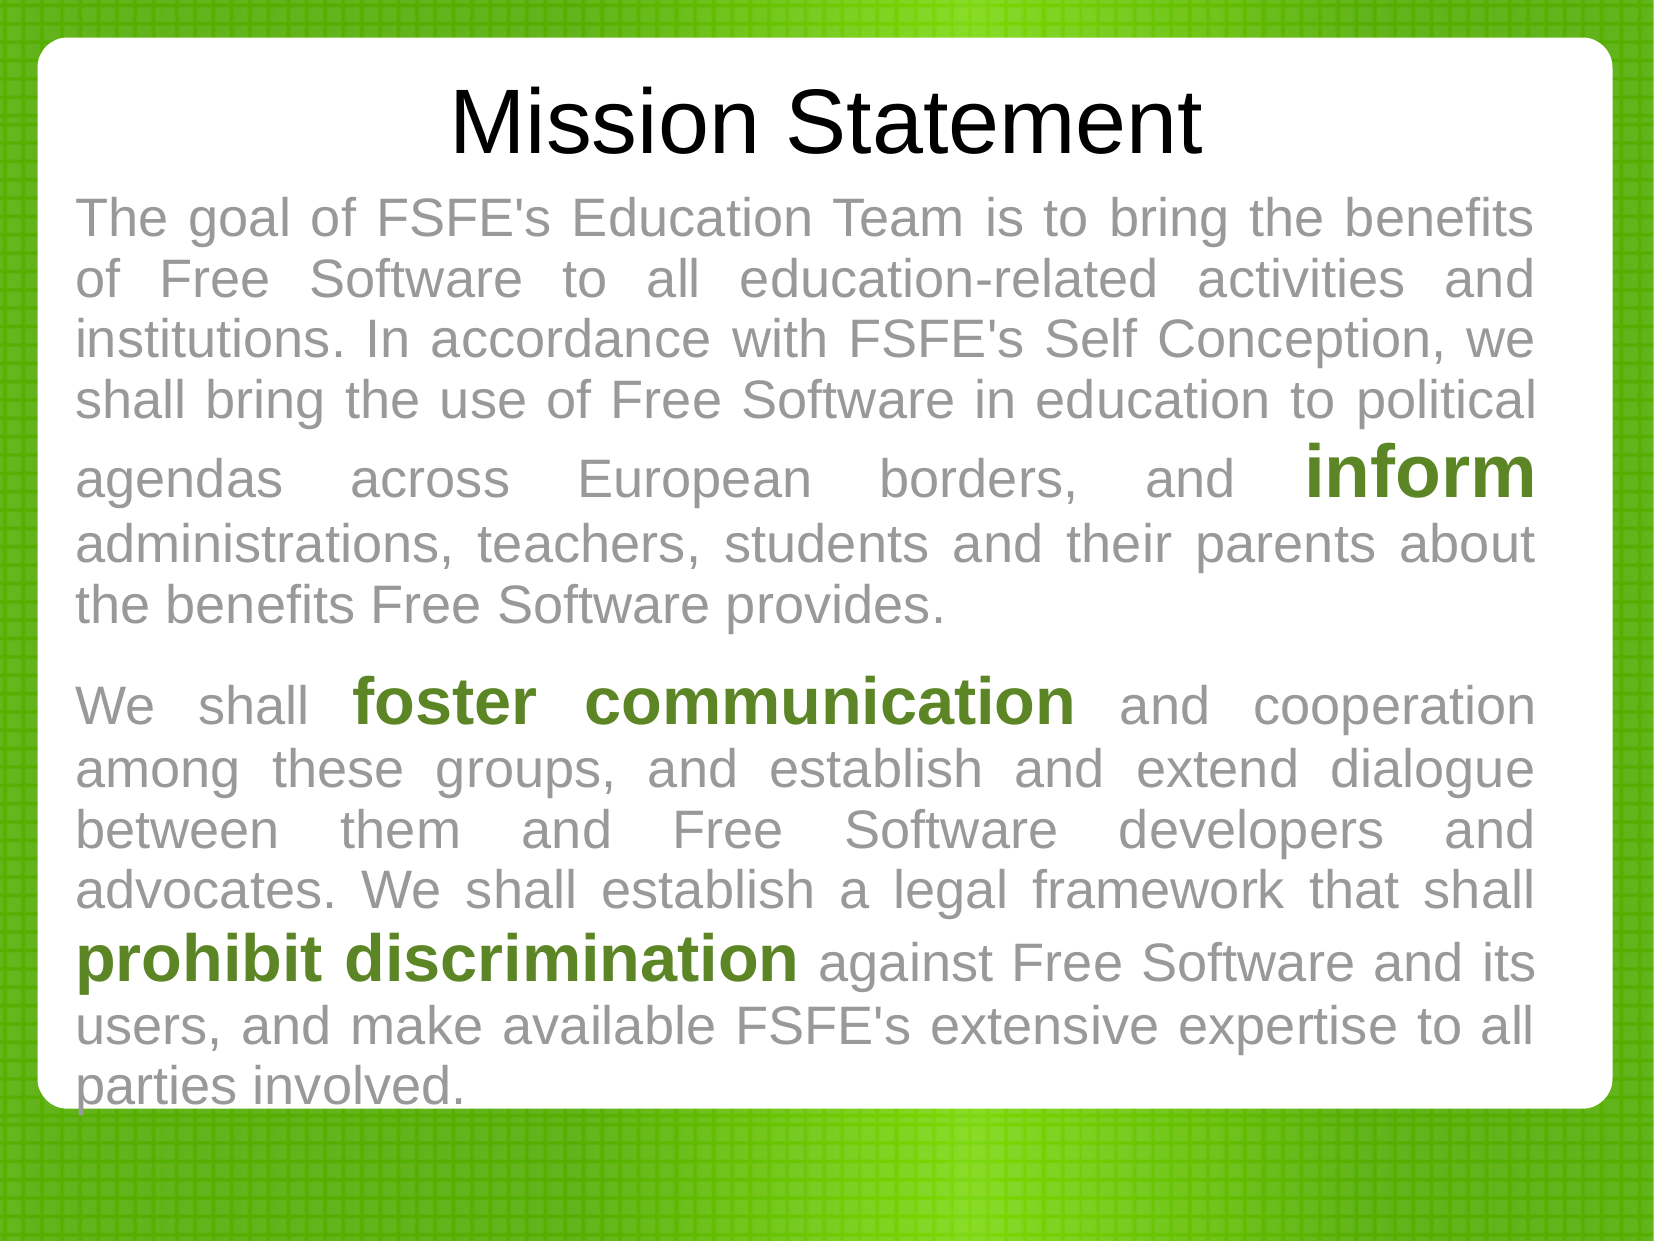

# Mission Statement
The goal of FSFE's Education Team is to bring the benefits of Free Software to all education-related activities and institutions. In accordance with FSFE's Self Conception, we shall bring the use of Free Software in education to political agendas across European borders, and inform administrations, teachers, students and their parents about the benefits Free Software provides.
We shall foster communication and cooperation among these groups, and establish and extend dialogue between them and Free Software developers and advocates. We shall establish a legal framework that shall prohibit discrimination against Free Software and its users, and make available FSFE's extensive expertise to all parties involved.